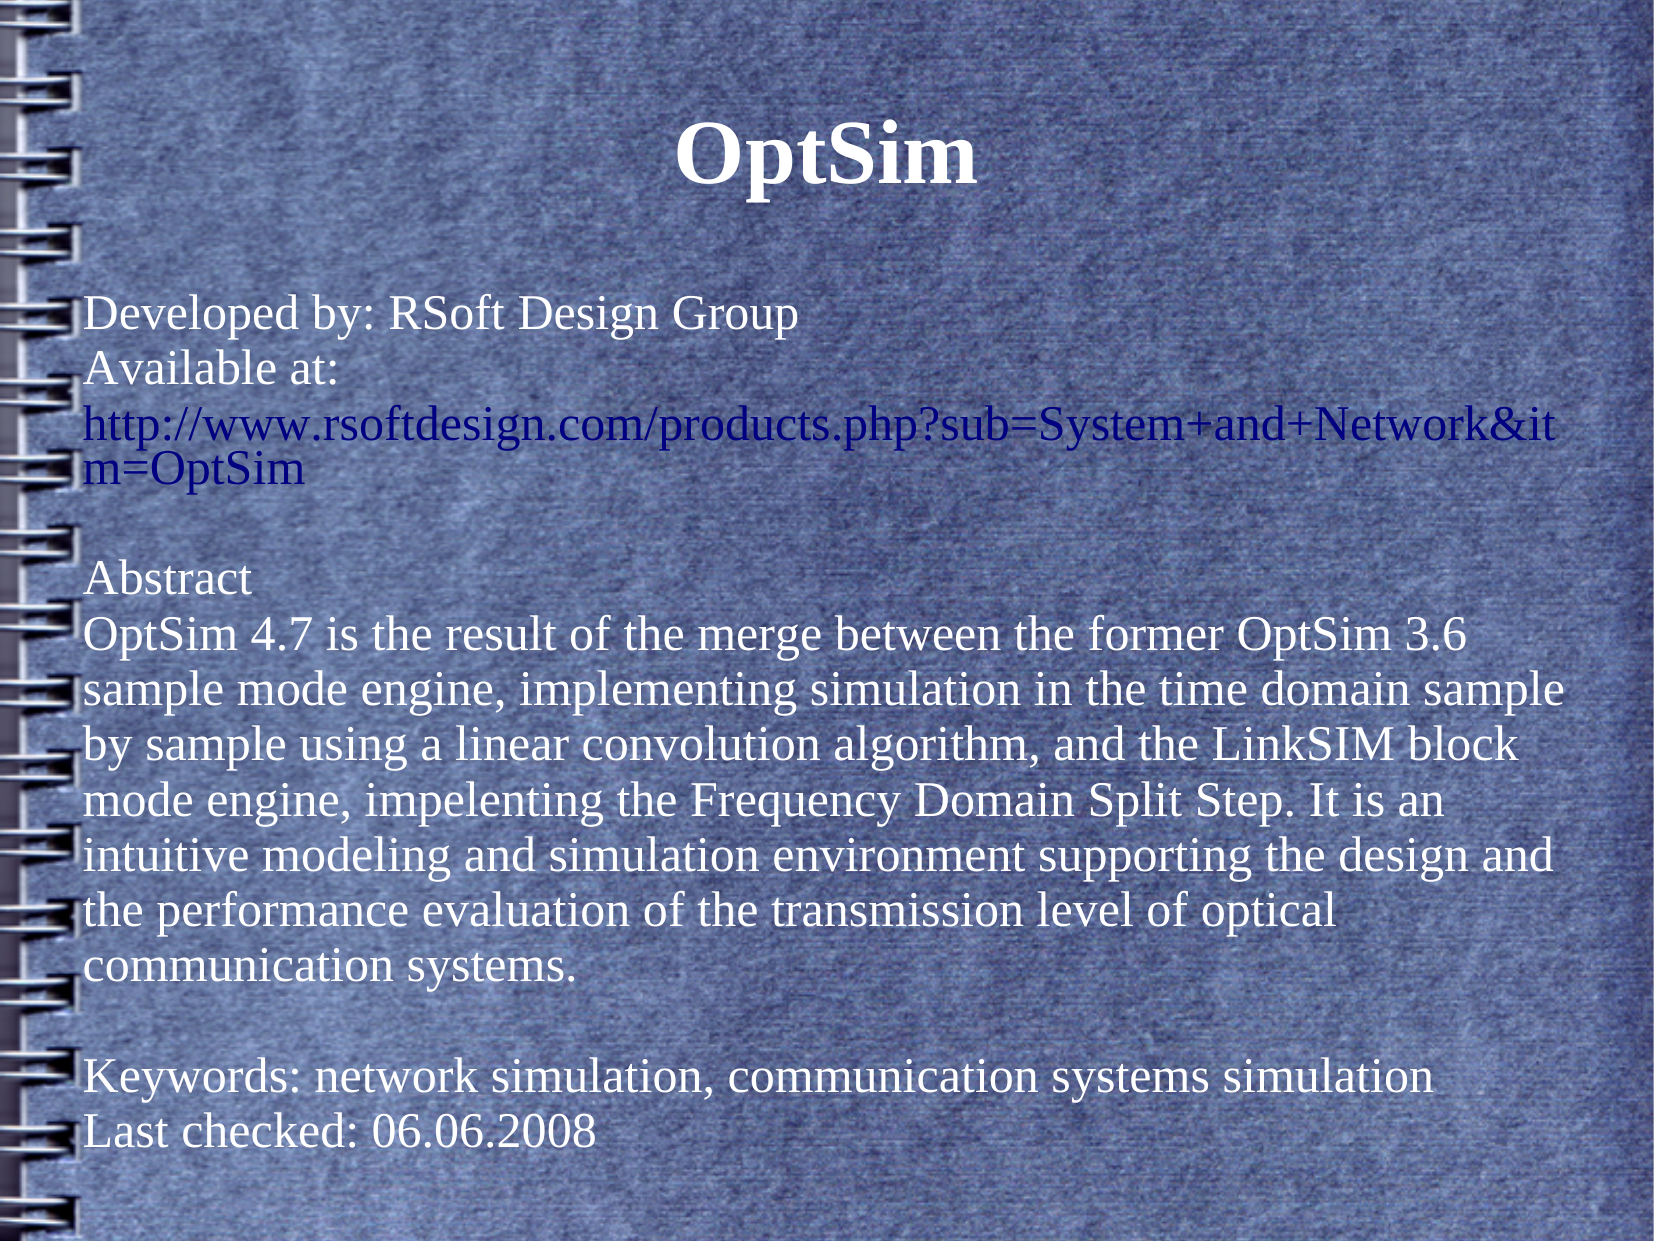

# OptSim
Developed by: RSoft Design Group
Available at: http://www.rsoftdesign.com/products.php?sub=System+and+Network&itm=OptSim
Abstract
OptSim 4.7 is the result of the merge between the former OptSim 3.6 sample mode engine, implementing simulation in the time domain sample by sample using a linear convolution algorithm, and the LinkSIM block mode engine, impelenting the Frequency Domain Split Step. It is an intuitive modeling and simulation environment supporting the design and the performance evaluation of the transmission level of optical communication systems.
Keywords: network simulation, communication systems simulation
Last checked: 06.06.2008